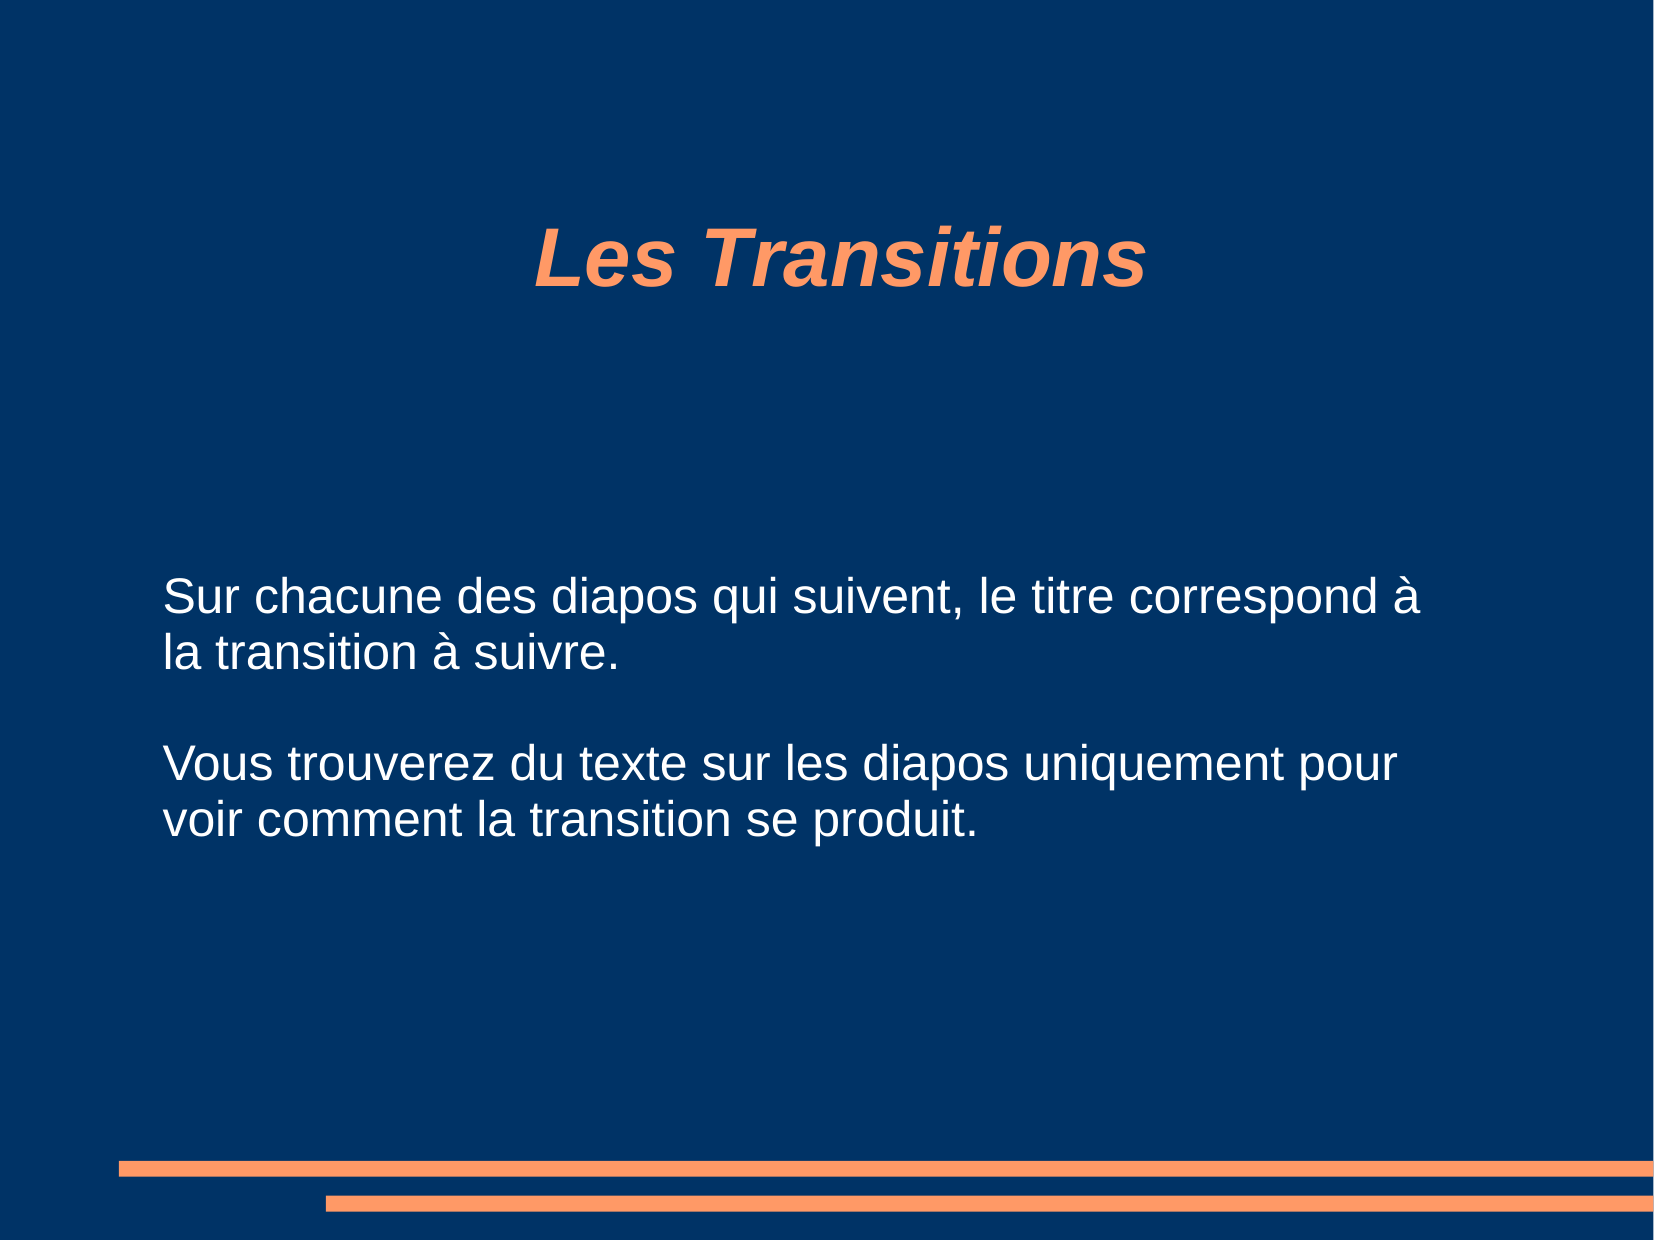

# Les Transitions
Sur chacune des diapos qui suivent, le titre correspond à la transition à suivre.
Vous trouverez du texte sur les diapos uniquement pour voir comment la transition se produit.